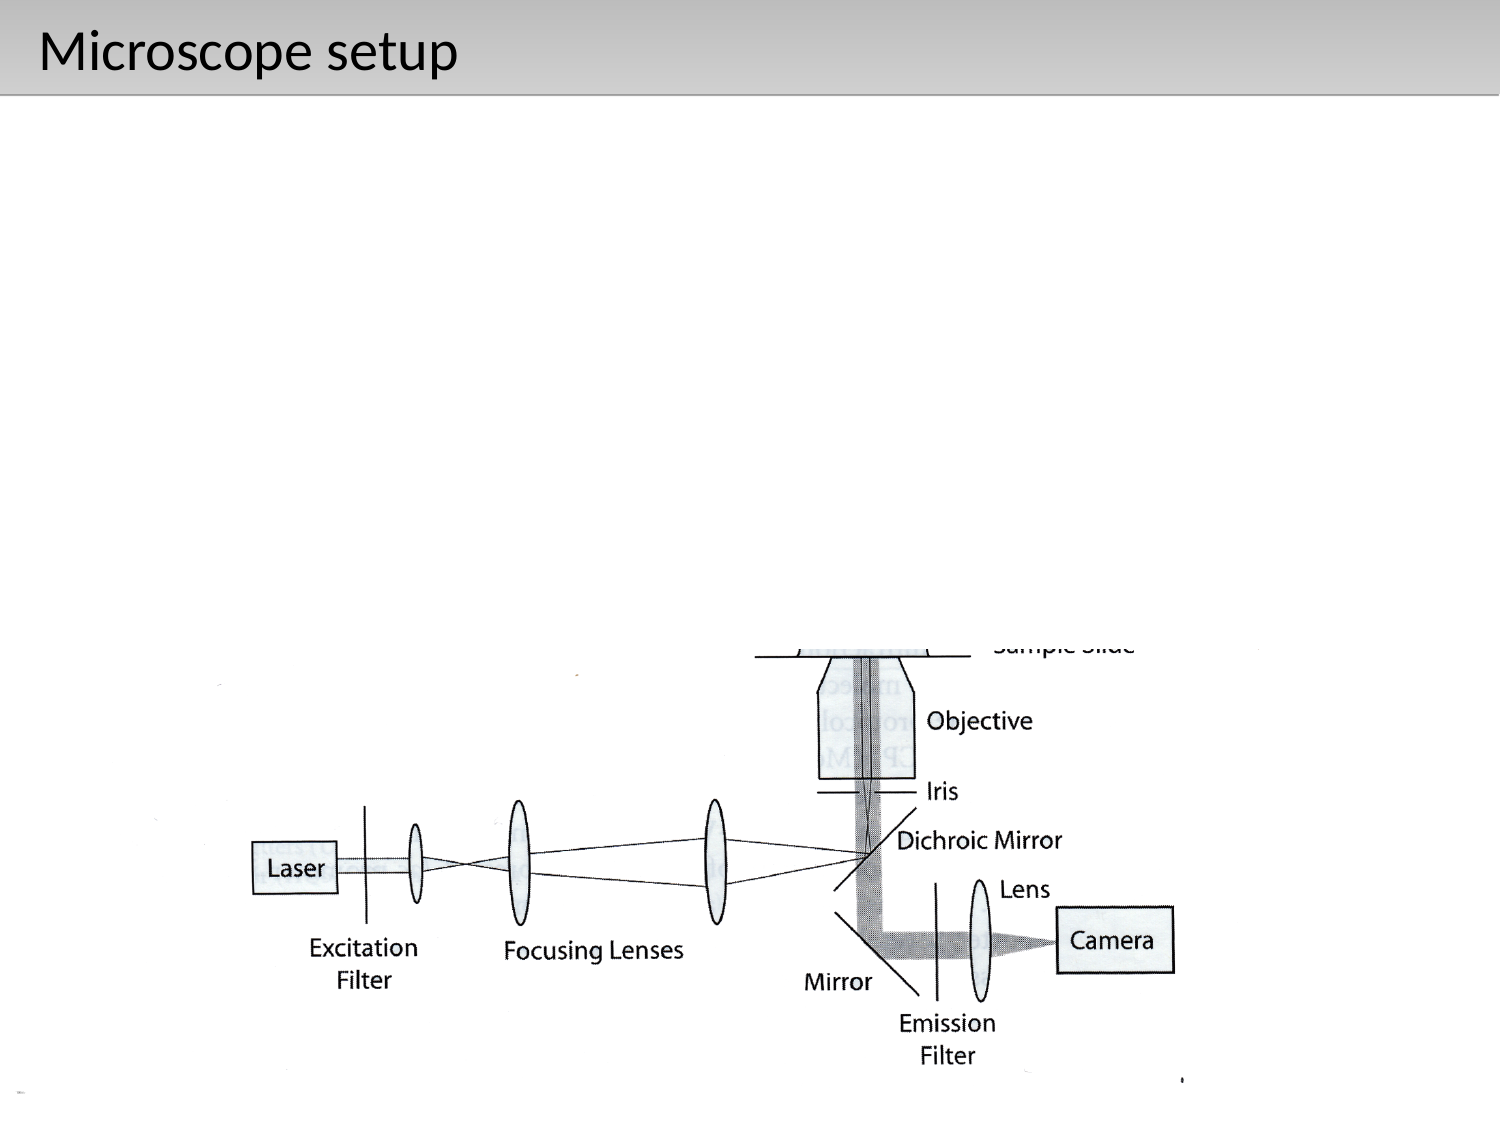

# Microscope setup
An optimized fluorescence microscope with
1. high power argon ion laser >500 mW at 514
2. cooled CCD camera with single photon detection capability
3. microscope with motorized xyz stage allows simultaneous imaging of multiple regions and autofocusing
4. combination of appropriate diachronic mirrors and filters and high NA objective
5. uniform illumination